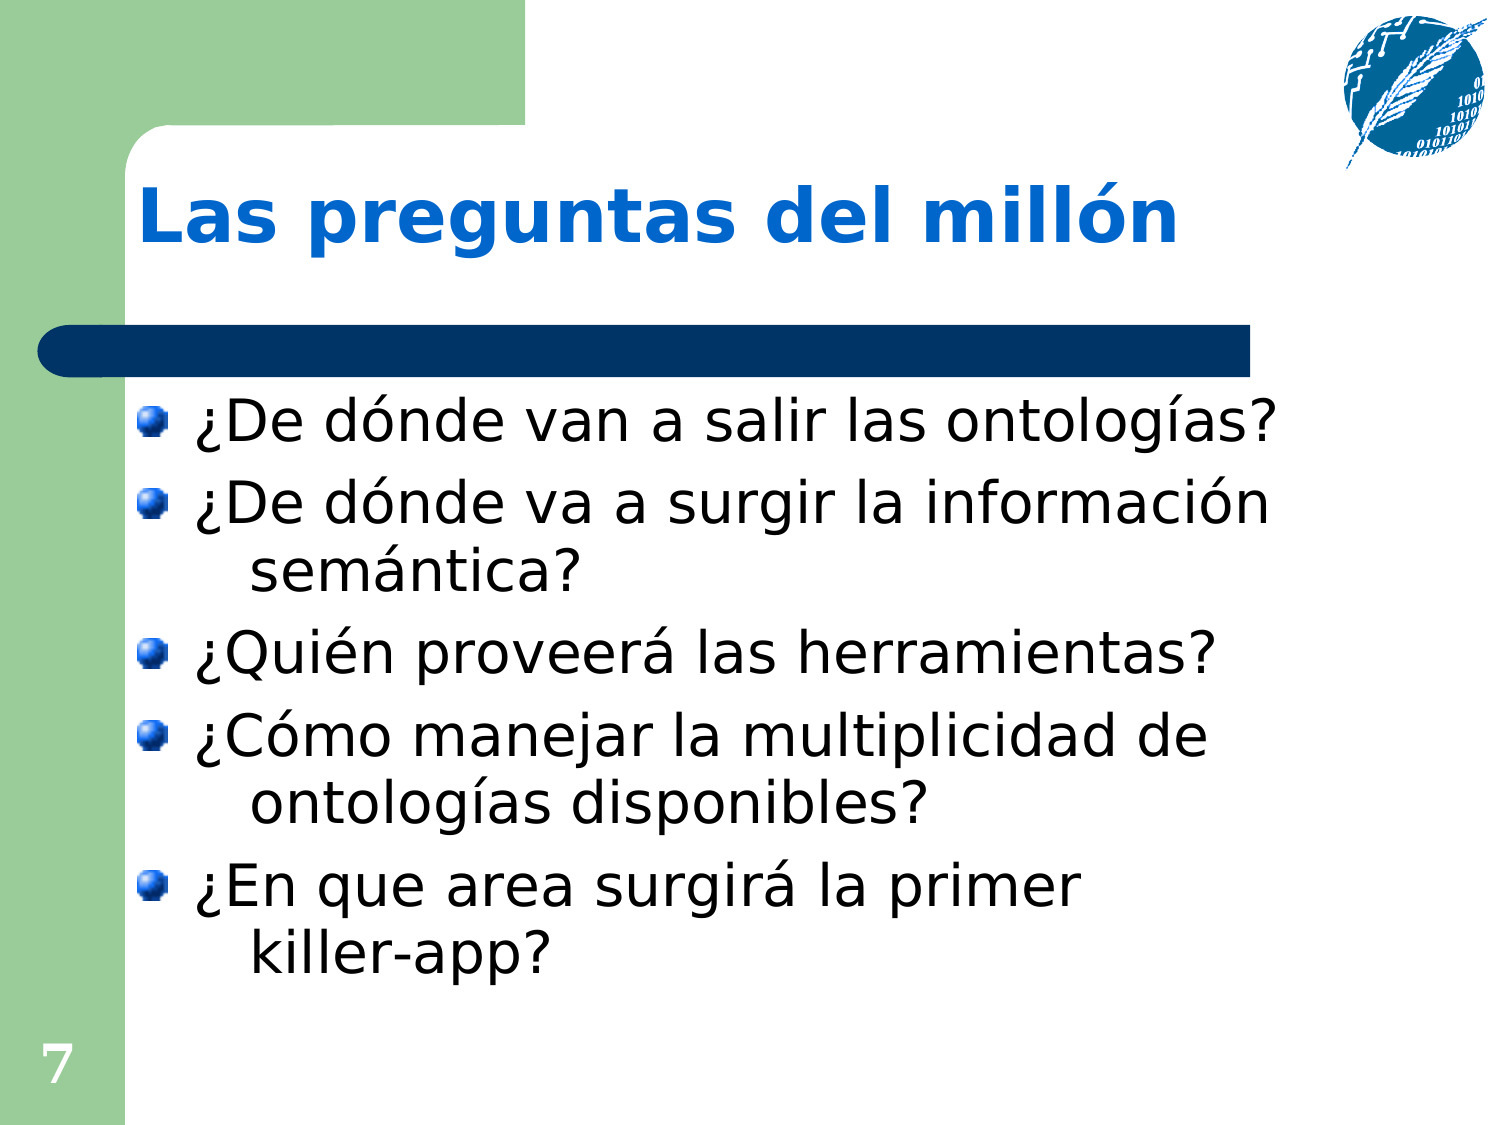

# Las preguntas del millón
¿De dónde van a salir las ontologías?
¿De dónde va a surgir la información semántica?
¿Quién proveerá las herramientas?
¿Cómo manejar la multiplicidad de ontologías disponibles?
¿En que area surgirá la primer
killer-app?
7